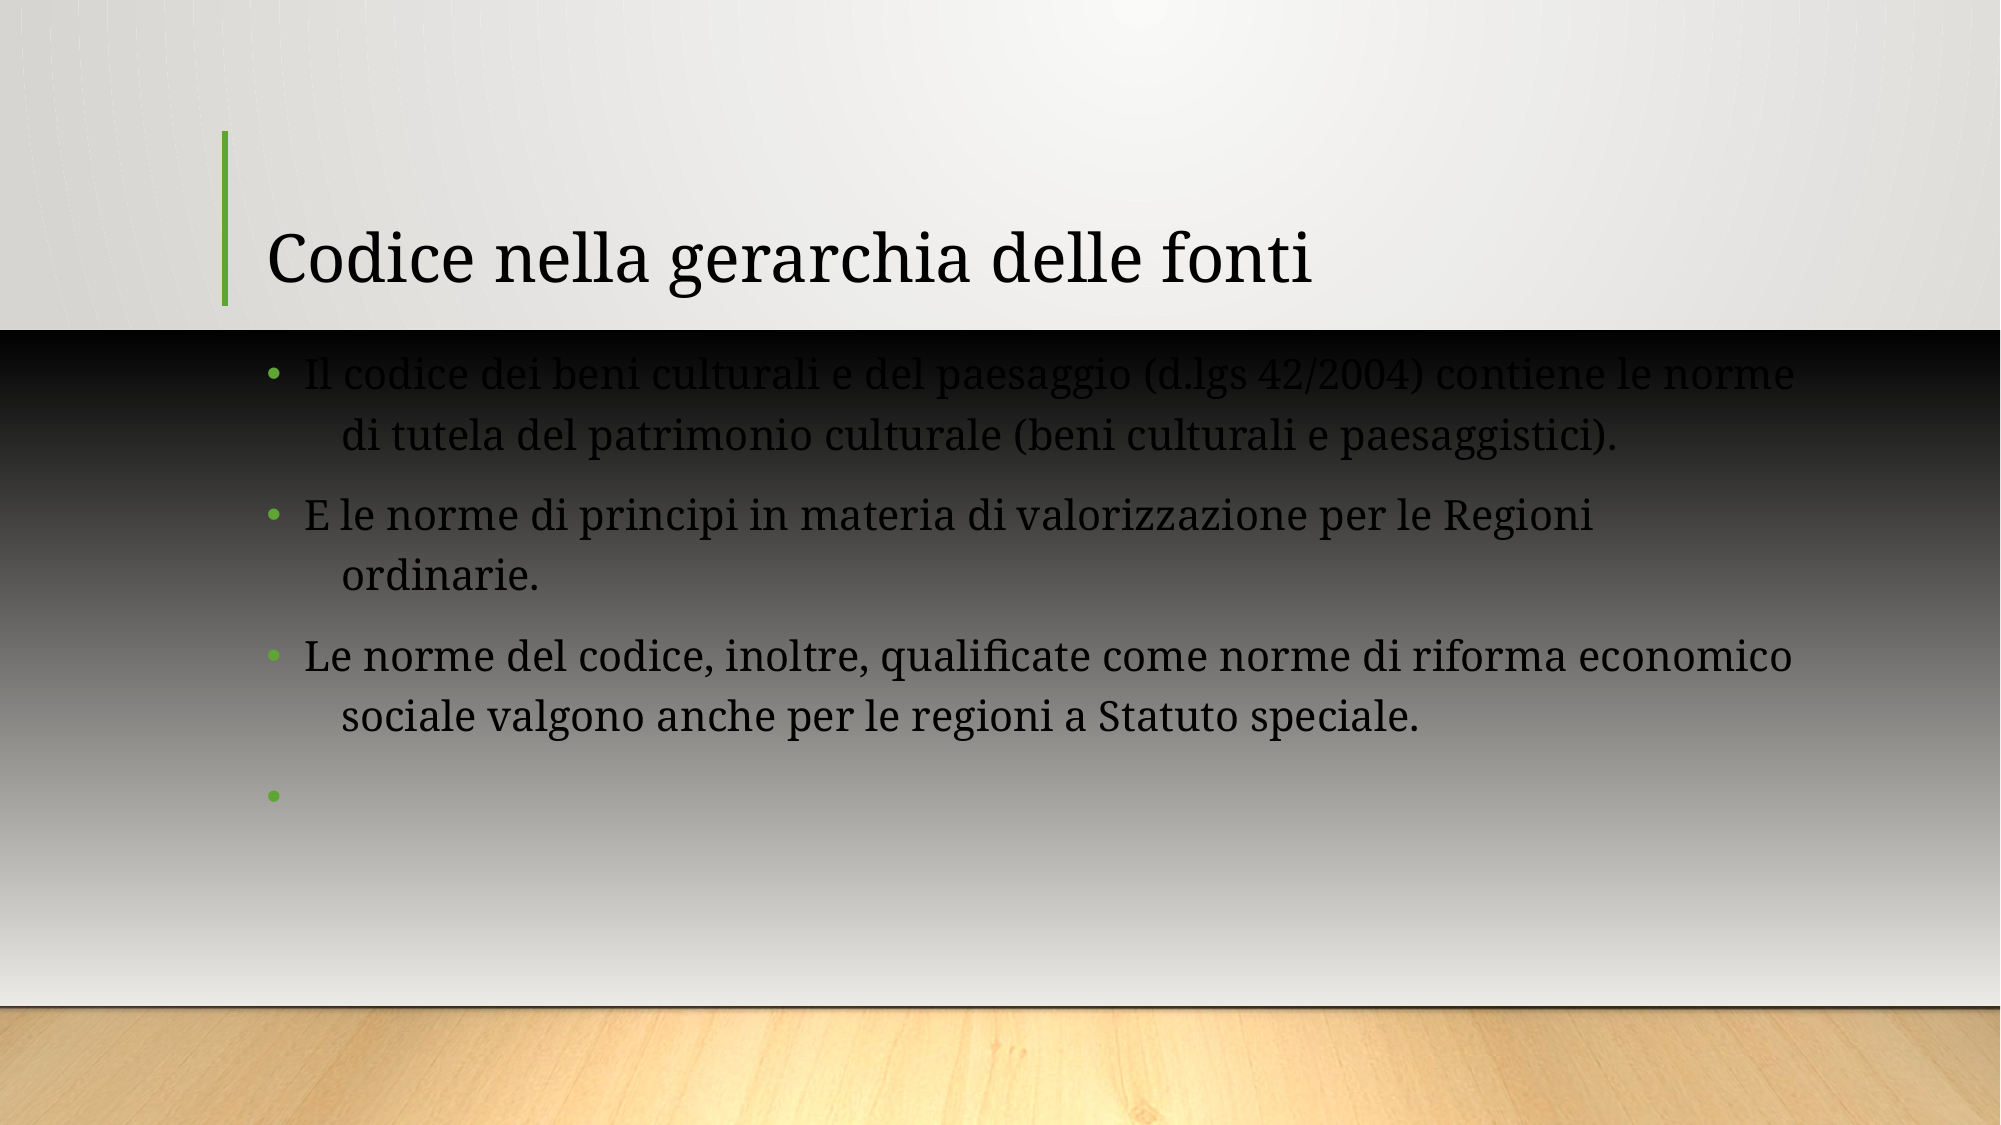

# Codice nella gerarchia delle fonti
Il codice dei beni culturali e del paesaggio (d.lgs 42/2004) contiene le norme di tutela del patrimonio culturale (beni culturali e paesaggistici).
E le norme di principi in materia di valorizzazione per le Regioni ordinarie.
Le norme del codice, inoltre, qualificate come norme di riforma economico sociale valgono anche per le regioni a Statuto speciale.